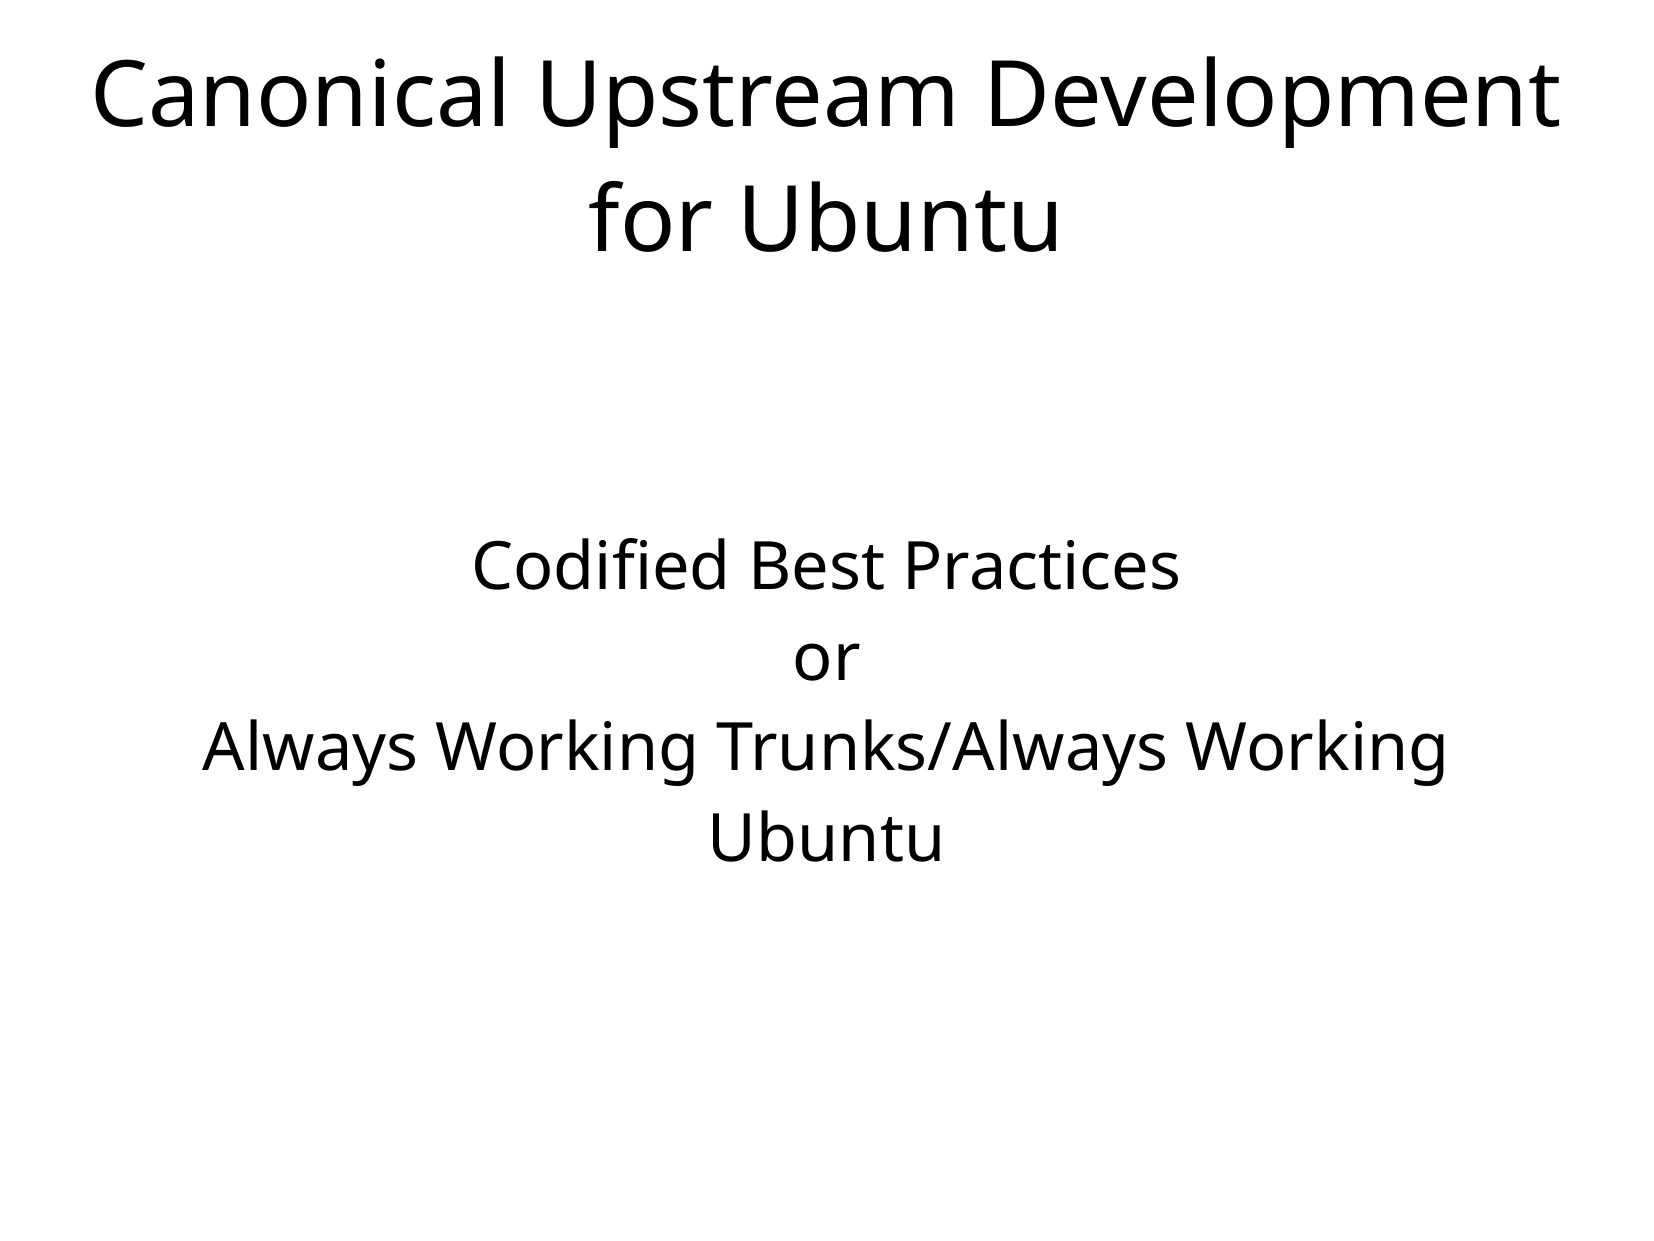

# Canonical Upstream Development for Ubuntu
Codified Best Practices
or
Always Working Trunks/Always Working Ubuntu